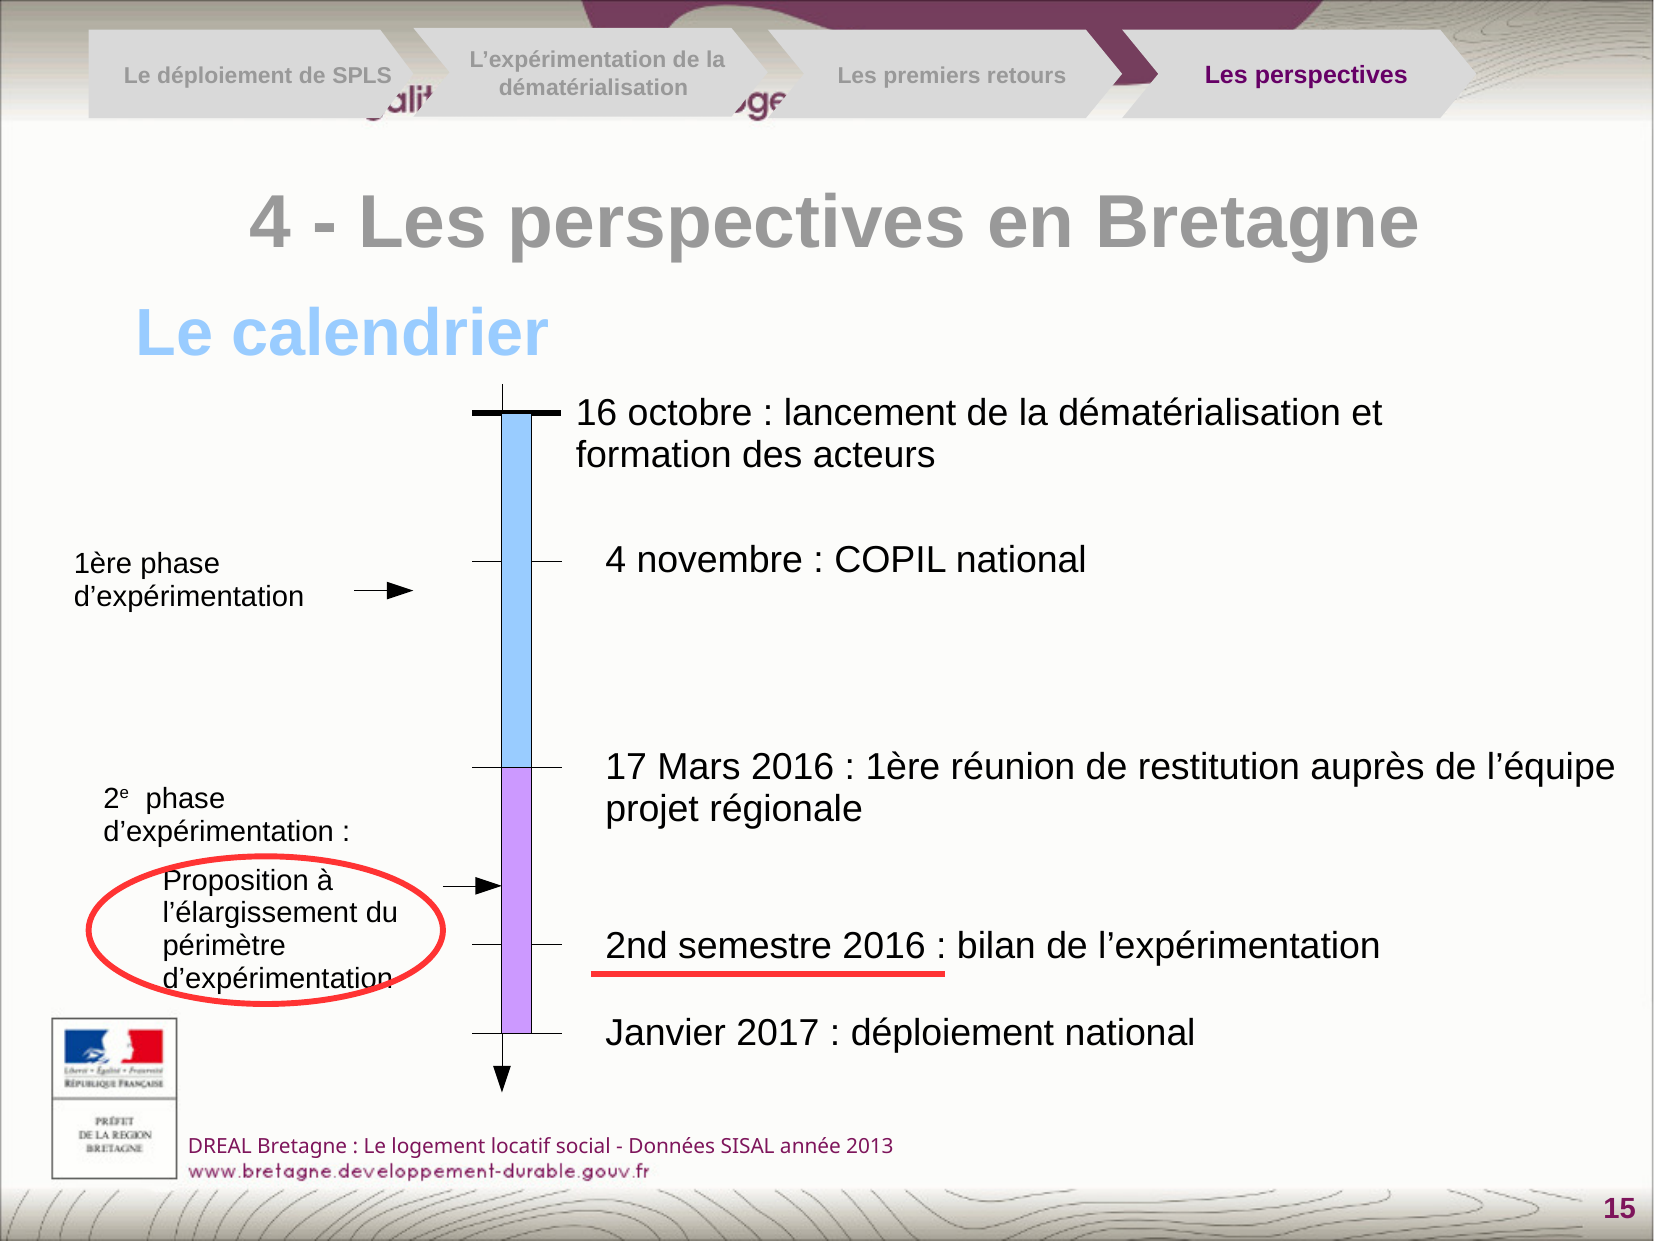

L’expérimentation de la dématérialisation
Le déploiement de SPLS
Les premiers retours
Les perspectives
# 4 - Les perspectives en Bretagne
Le calendrier
4 novembre : COPIL national
1ère phase d’expérimentation
17 Mars 2016 : 1ère réunion de restitution auprès de l’équipe projet régionale
2e phase d’expérimentation :
Proposition à l’élargissement du périmètre d’expérimentation
2nd semestre 2016 : bilan de l’expérimentation
Janvier 2017 : déploiement national
16 octobre : lancement de la dématérialisation et
formation des acteurs
DREAL Bretagne : Le logement locatif social - Données SISAL année 2013